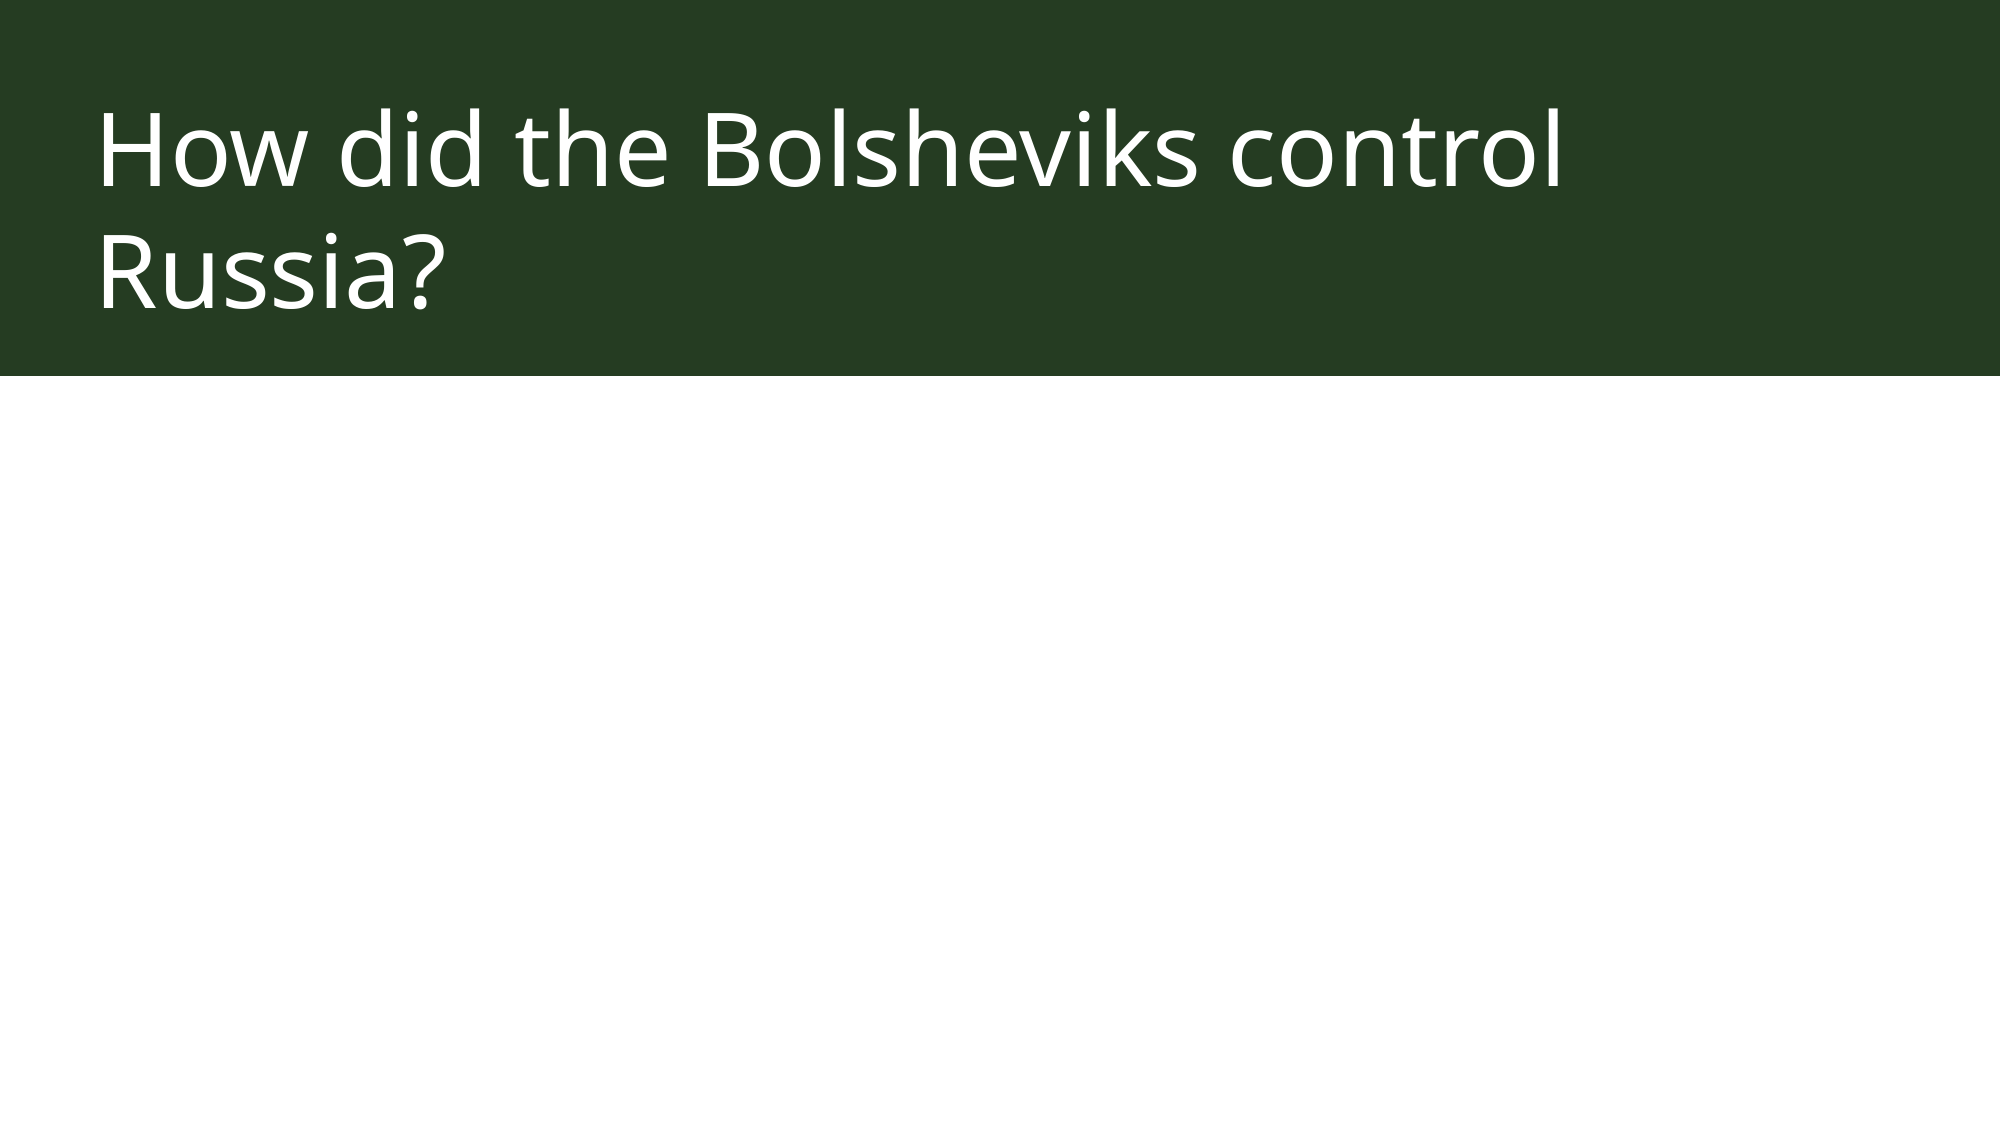

# How did the Bolsheviks control Russia?